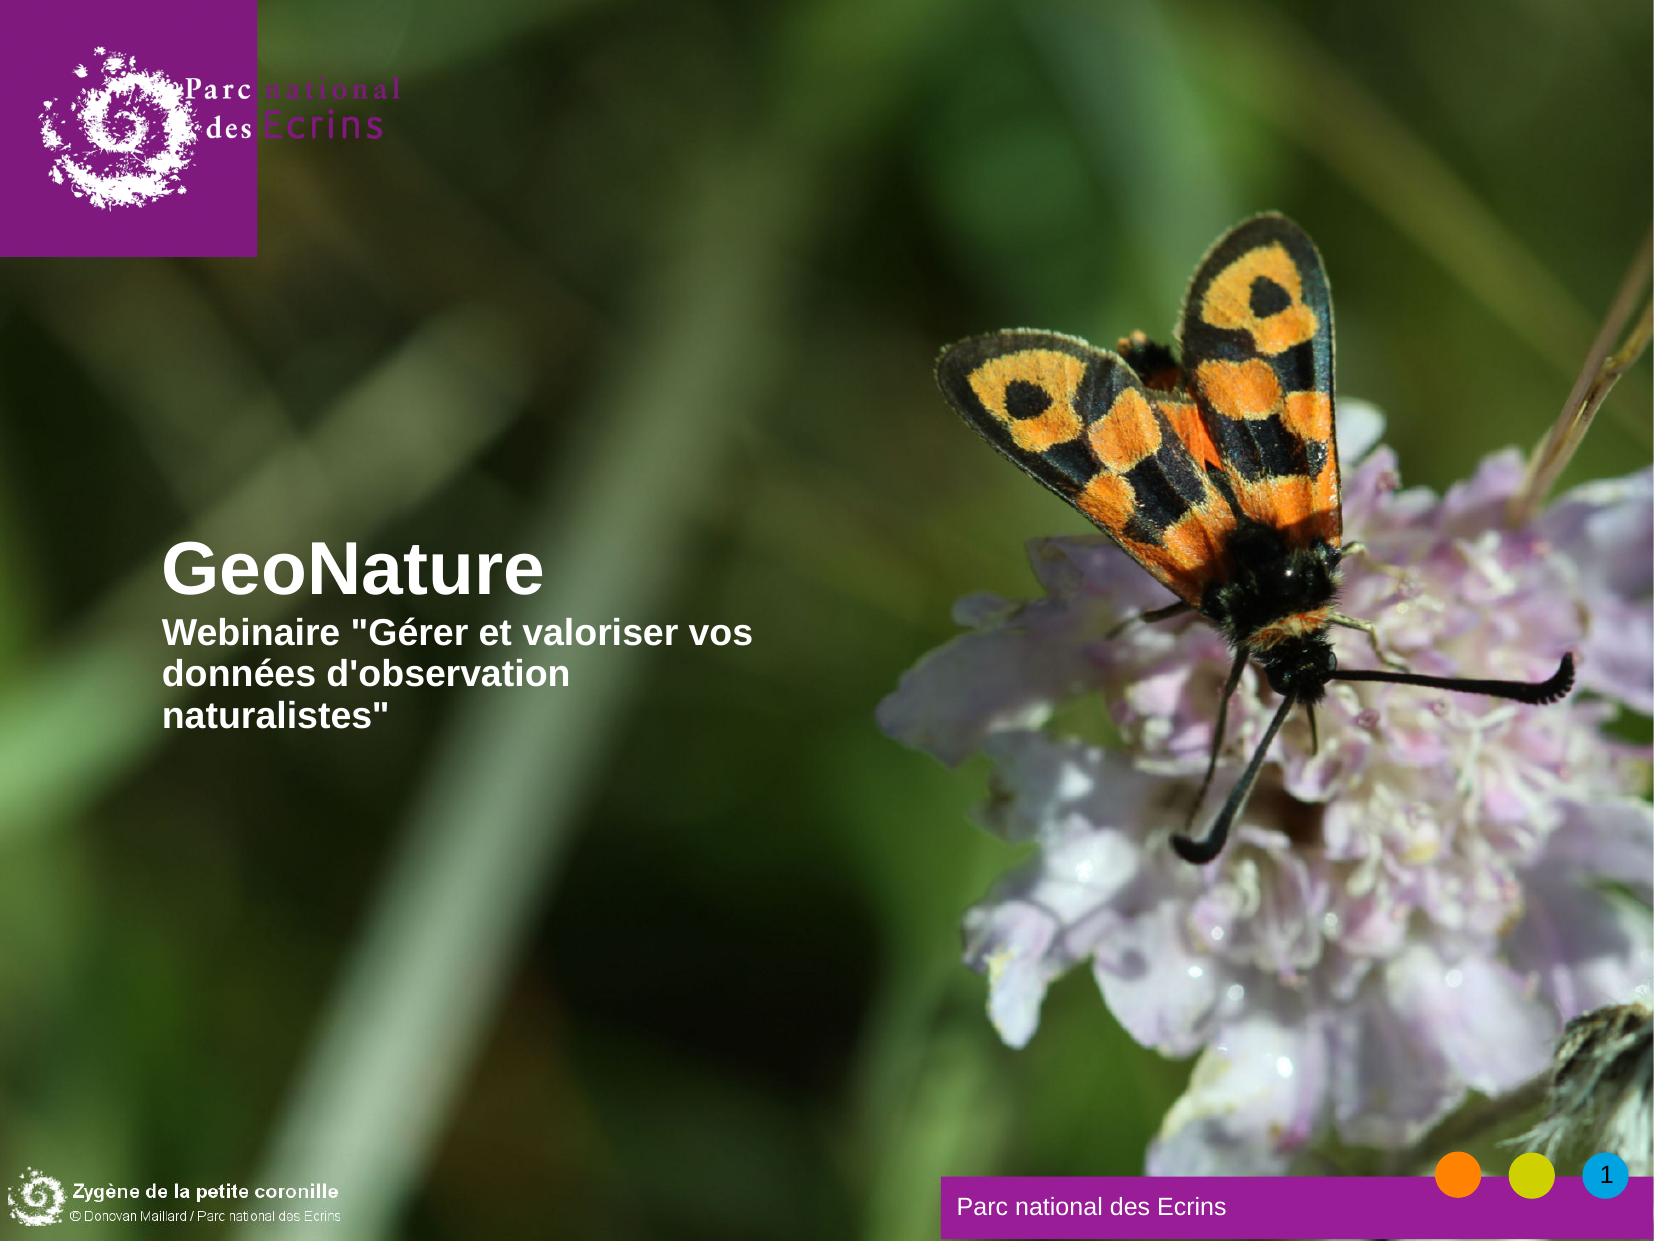

# GeoNature Webinaire "Gérer et valoriser vos données d'observation naturalistes"